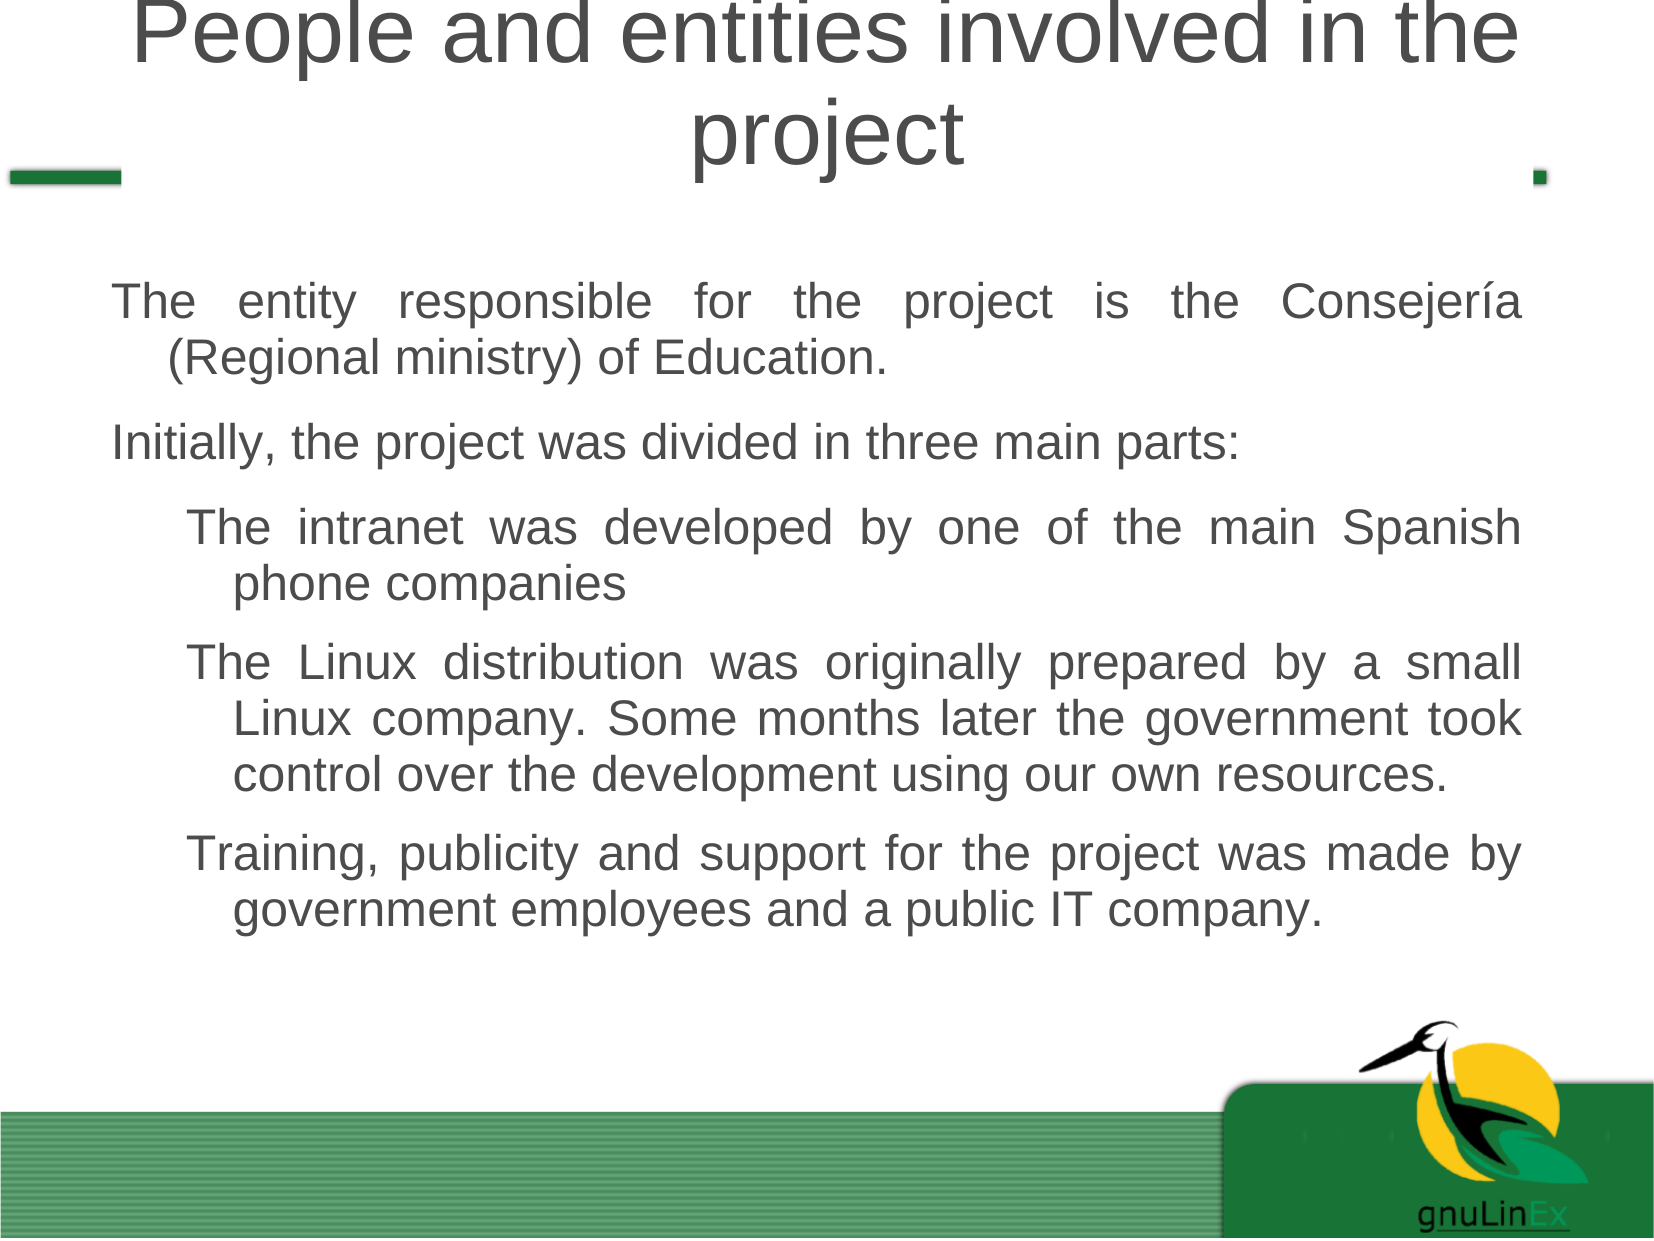

People and entities involved in the project
# The entity responsible for the project is the Consejería (Regional ministry) of Education.
Initially, the project was divided in three main parts:
The intranet was developed by one of the main Spanish phone companies
The Linux distribution was originally prepared by a small Linux company. Some months later the government took control over the development using our own resources.
Training, publicity and support for the project was made by government employees and a public IT company.